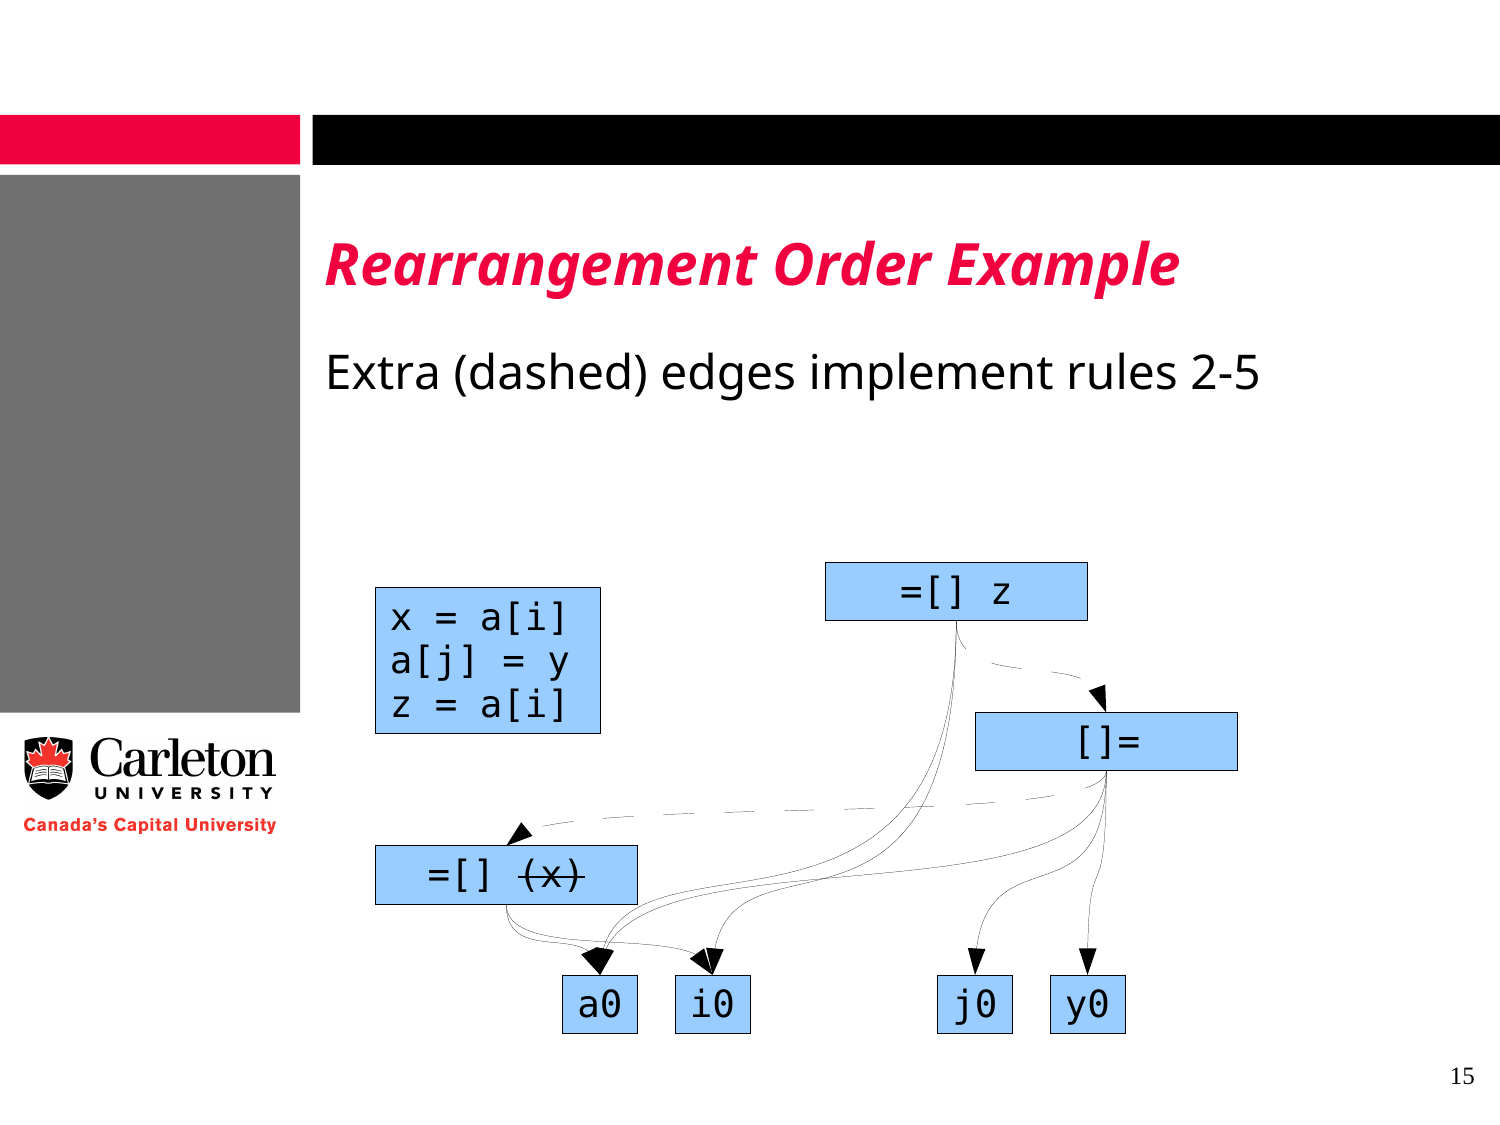

# Rearrangement Order Example
Extra (dashed) edges implement rules 2-5
=[] z
x = a[i]
a[j] = y
z = a[i]
[]=
=[] (x)
a0
i0
j0
y0
15